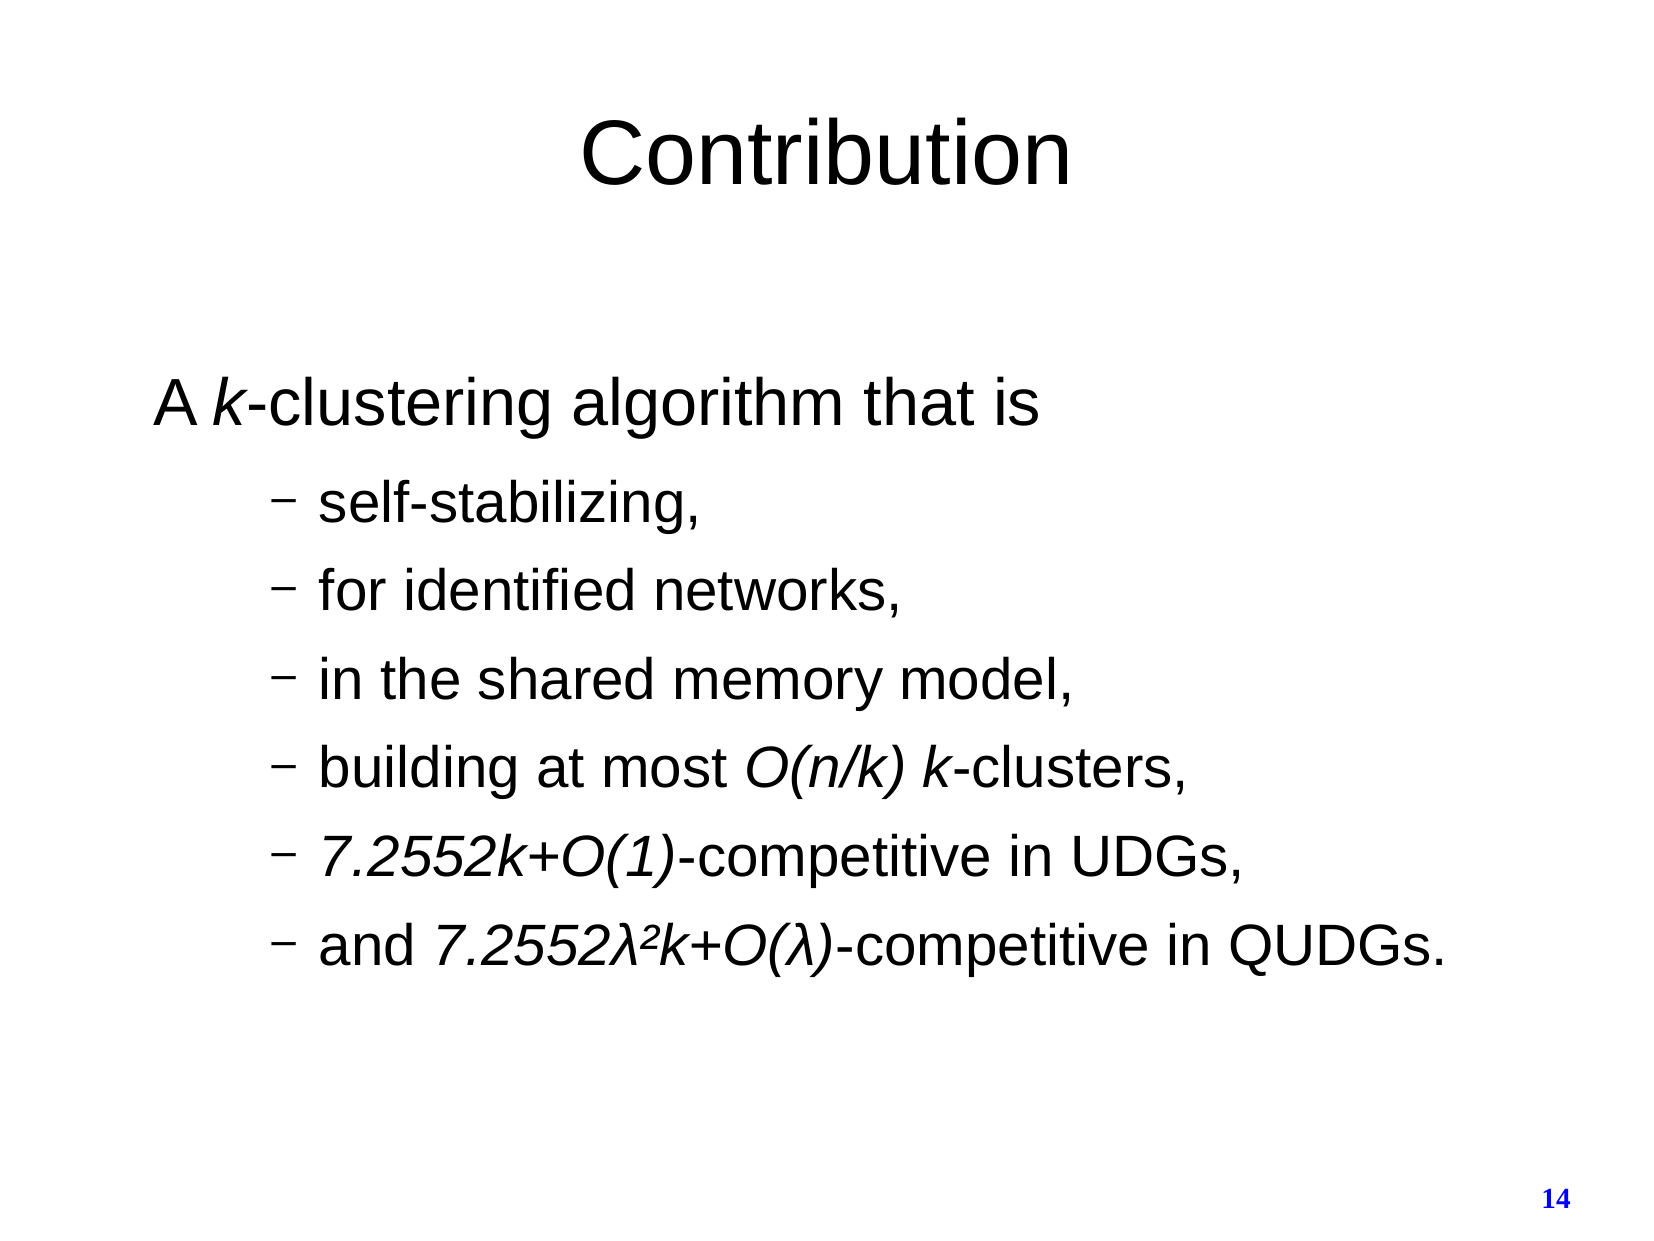

# Contribution
A k-clustering algorithm that is
self-stabilizing,
for identified networks,
in the shared memory model,
building at most O(n/k) k-clusters,
7.2552k+O(1)-competitive in UDGs,
and 7.2552λ²k+O(λ)-competitive in QUDGs.
14